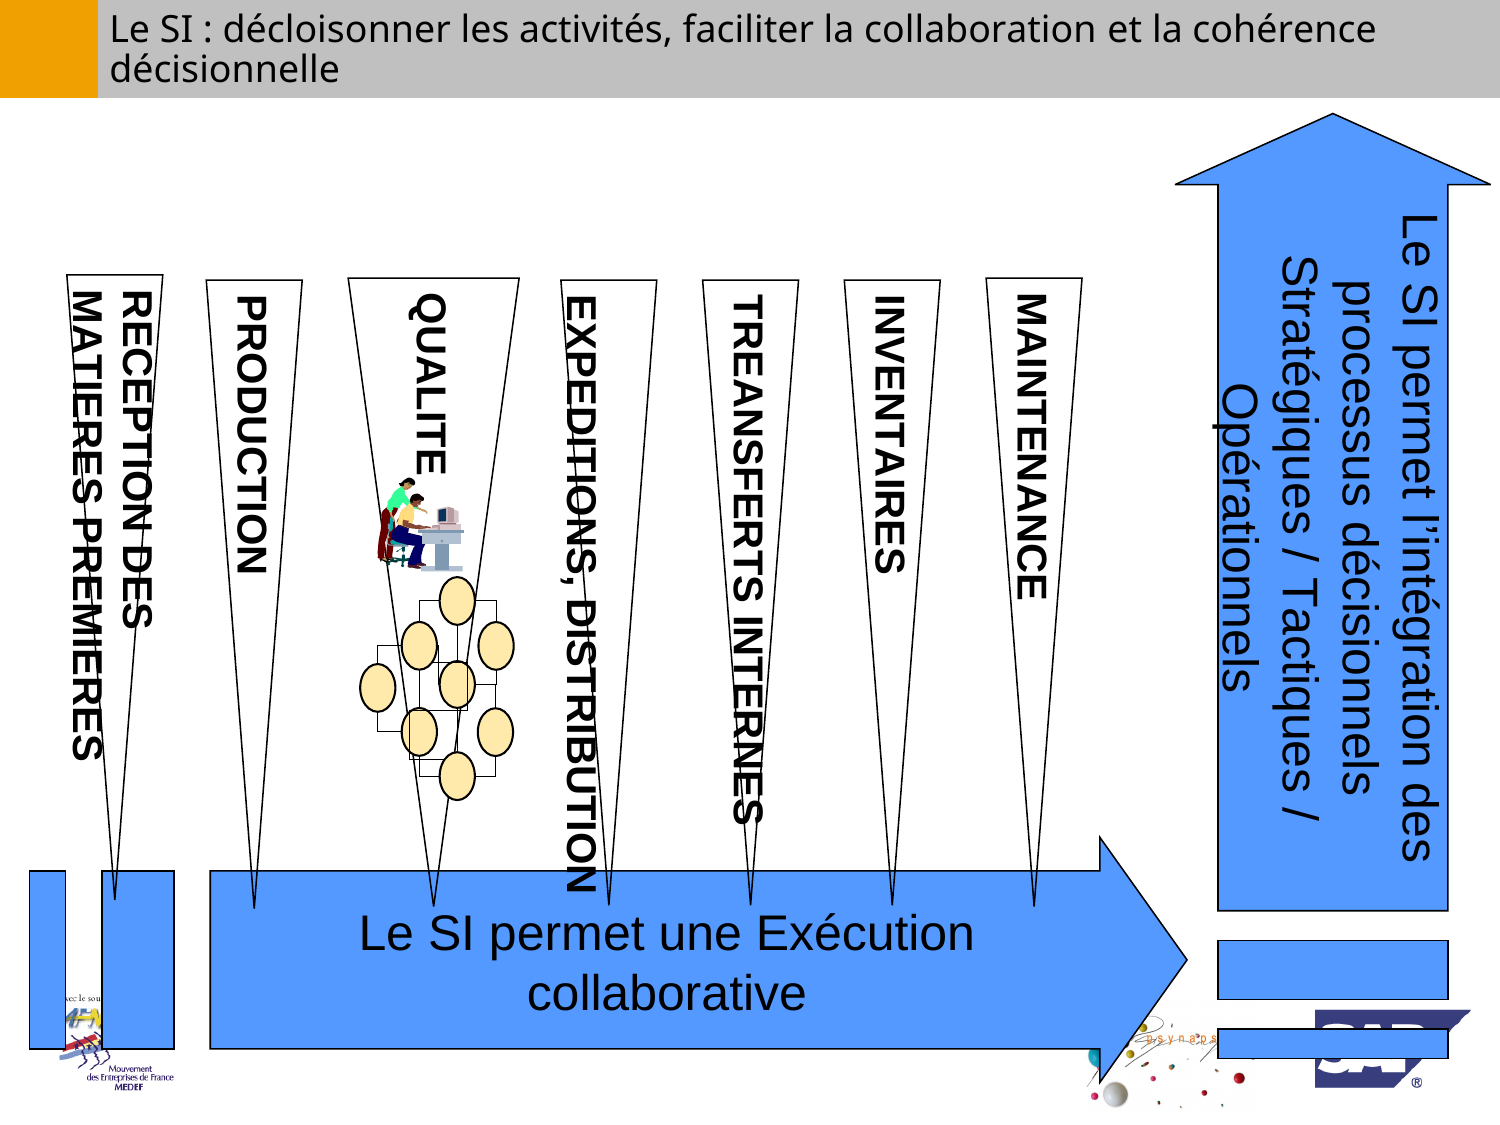

# Le SI : décloisonner les activités, faciliter la collaboration et la cohérence décisionnelle
RECEPTION DES
MATIERES PREMIERES
QUALITE
MAINTENANCE
PRODUCTION
EXPEDITIONS, DISTRIBUTION
TREANSFERTS INTERNES
INVENTAIRES
Le SI permet l’intégration des processus décisionnels Stratégiques / Tactiques / Opérationnels
Le SI permet une Exécution collaborative